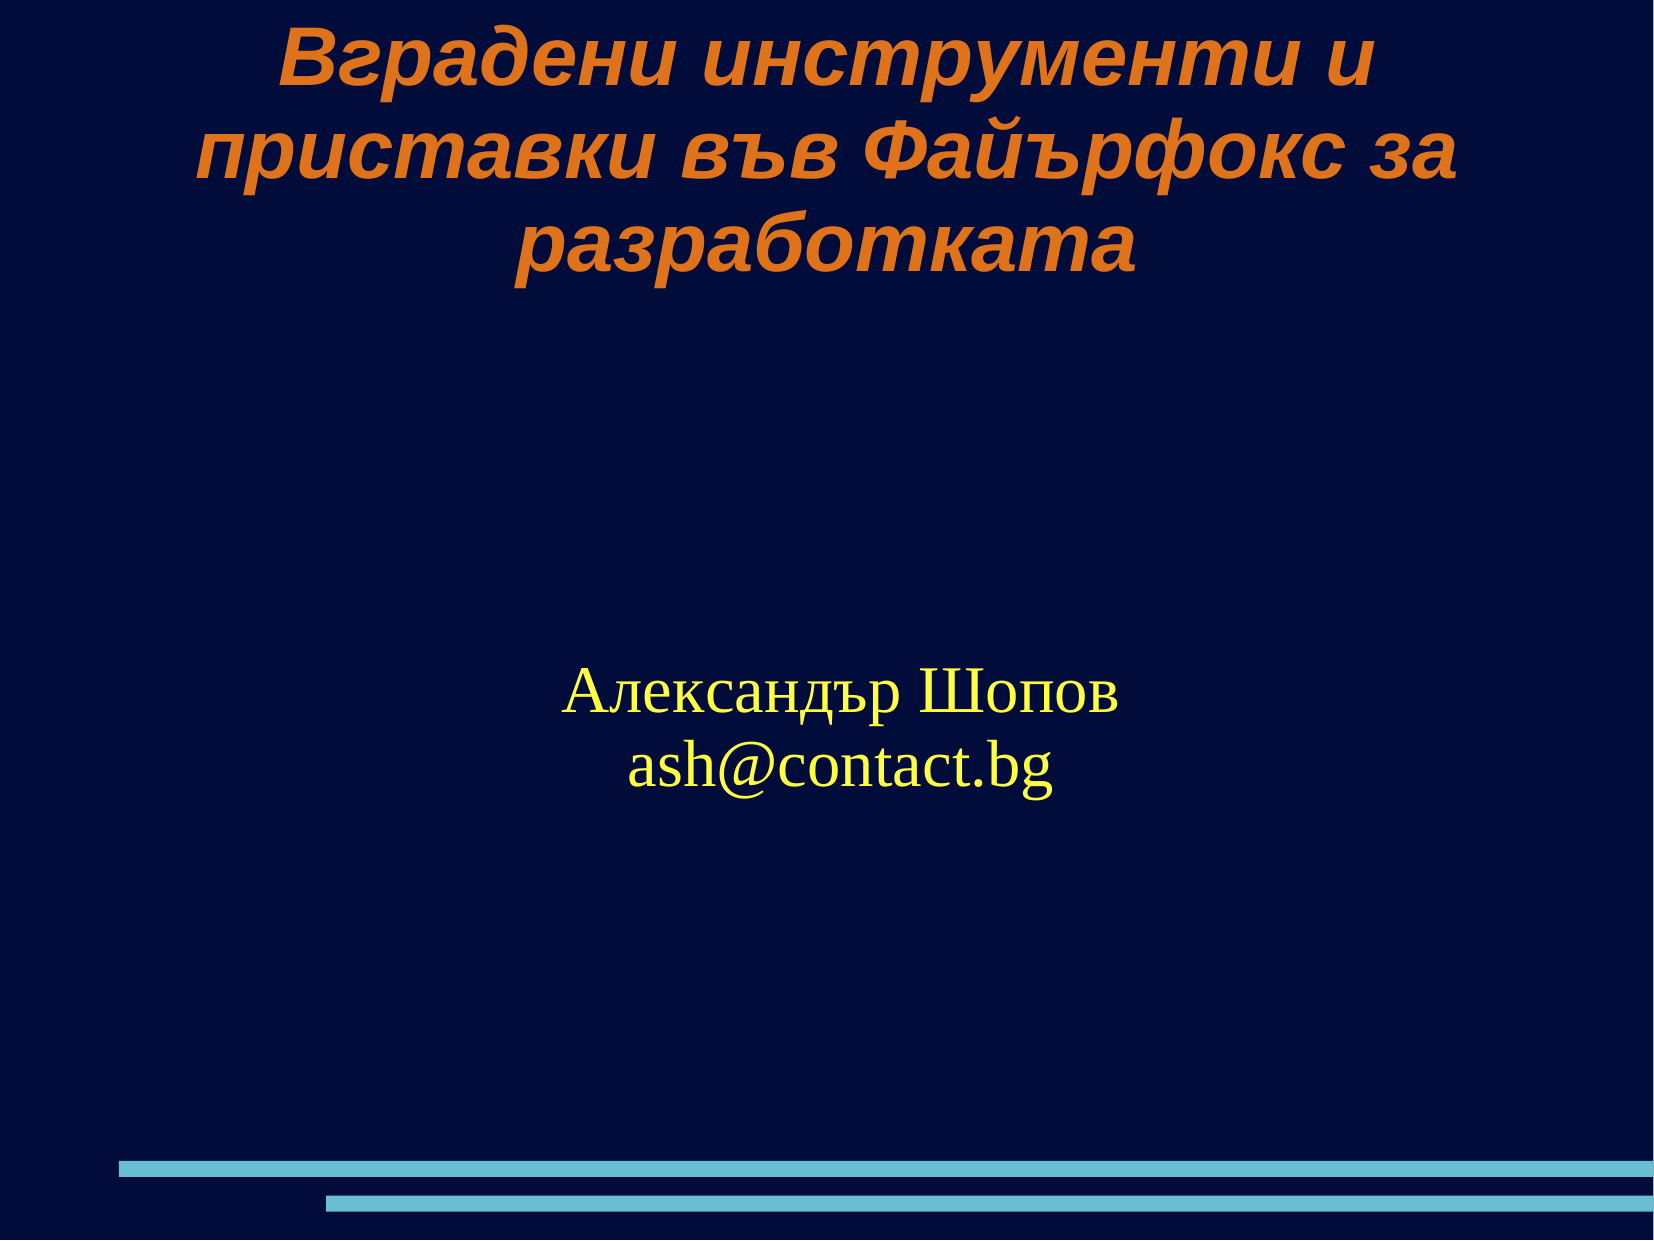

# Вградени инструменти и приставки във Файърфокс за разработката
Александър Шопов
ash@contact.bg